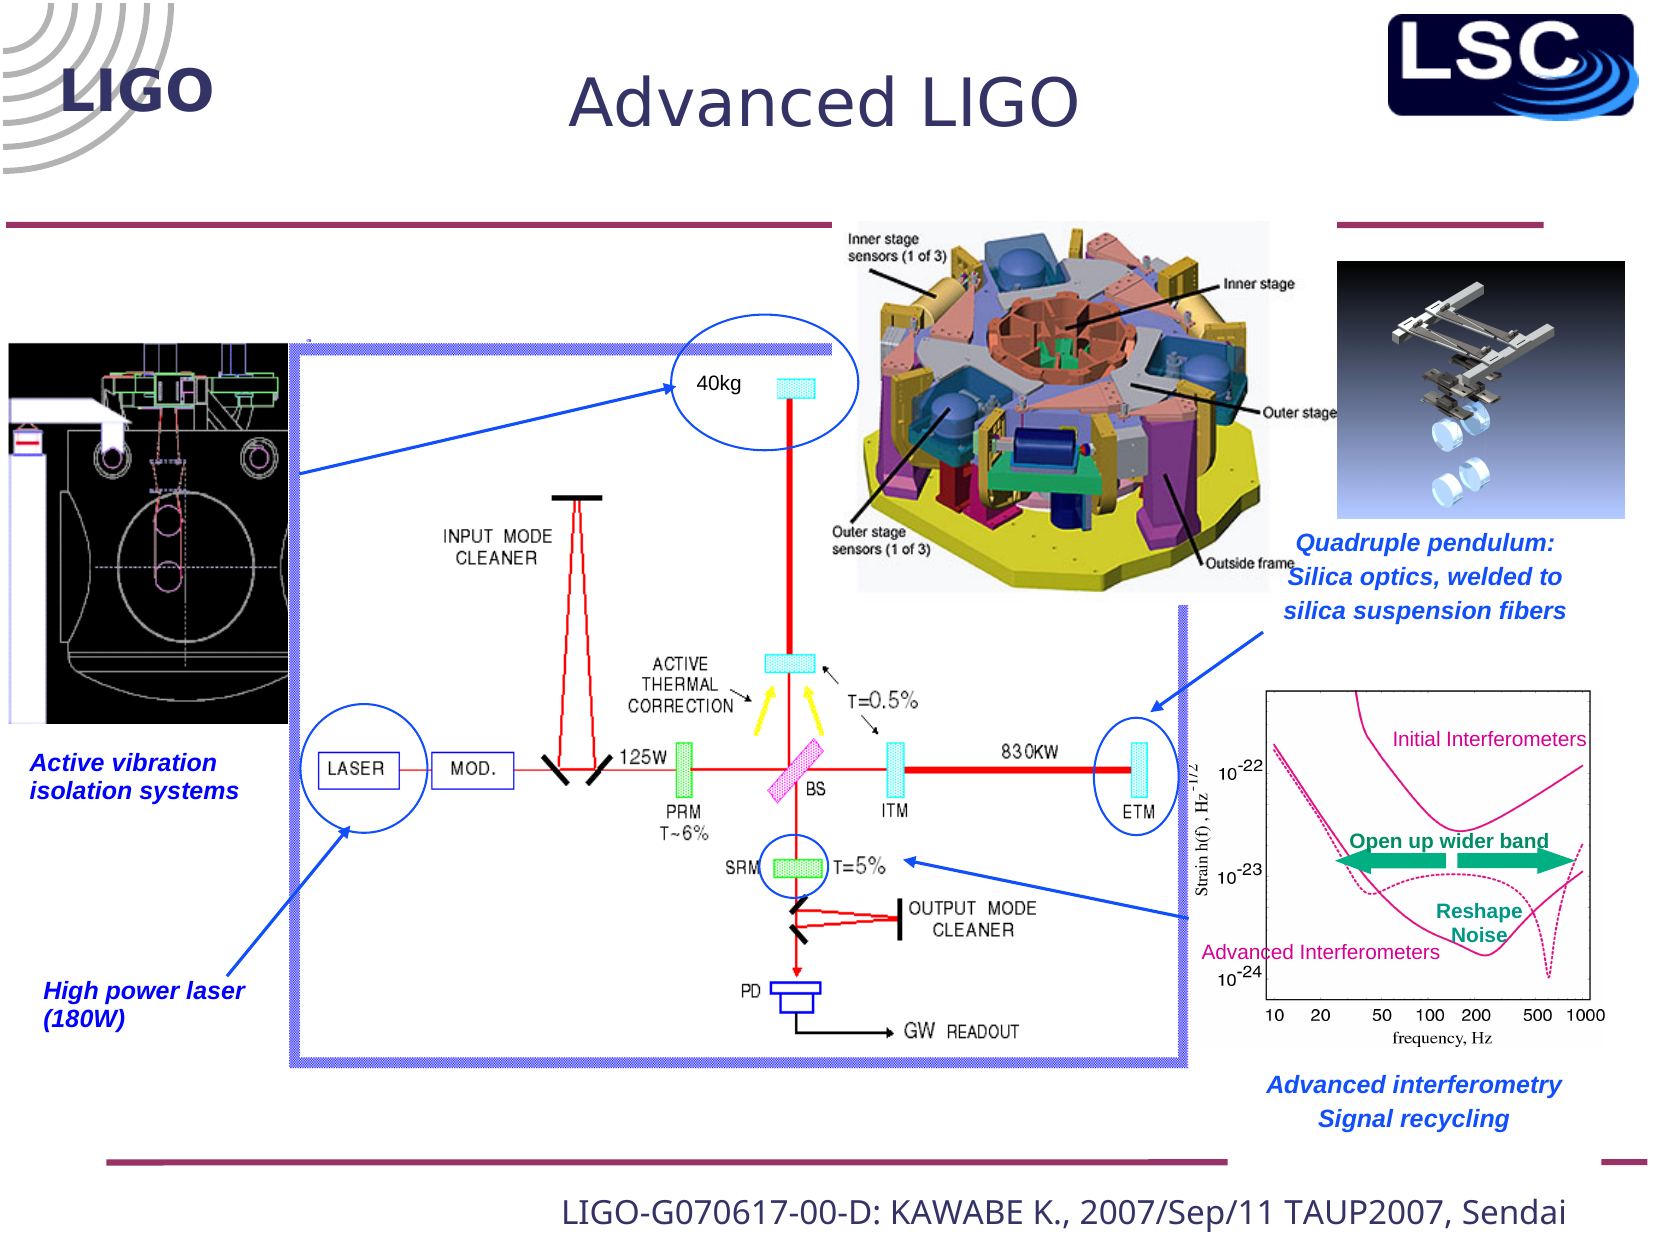

# Advanced LIGO
40kg
Quadruple pendulum:
Silica optics, welded to
silica suspension fibers
Initial Interferometers
Active vibration isolation systems
Open up wider band
Reshape
Noise
Advanced Interferometers
High power laser (180W)
Advanced interferometry
Signal recycling